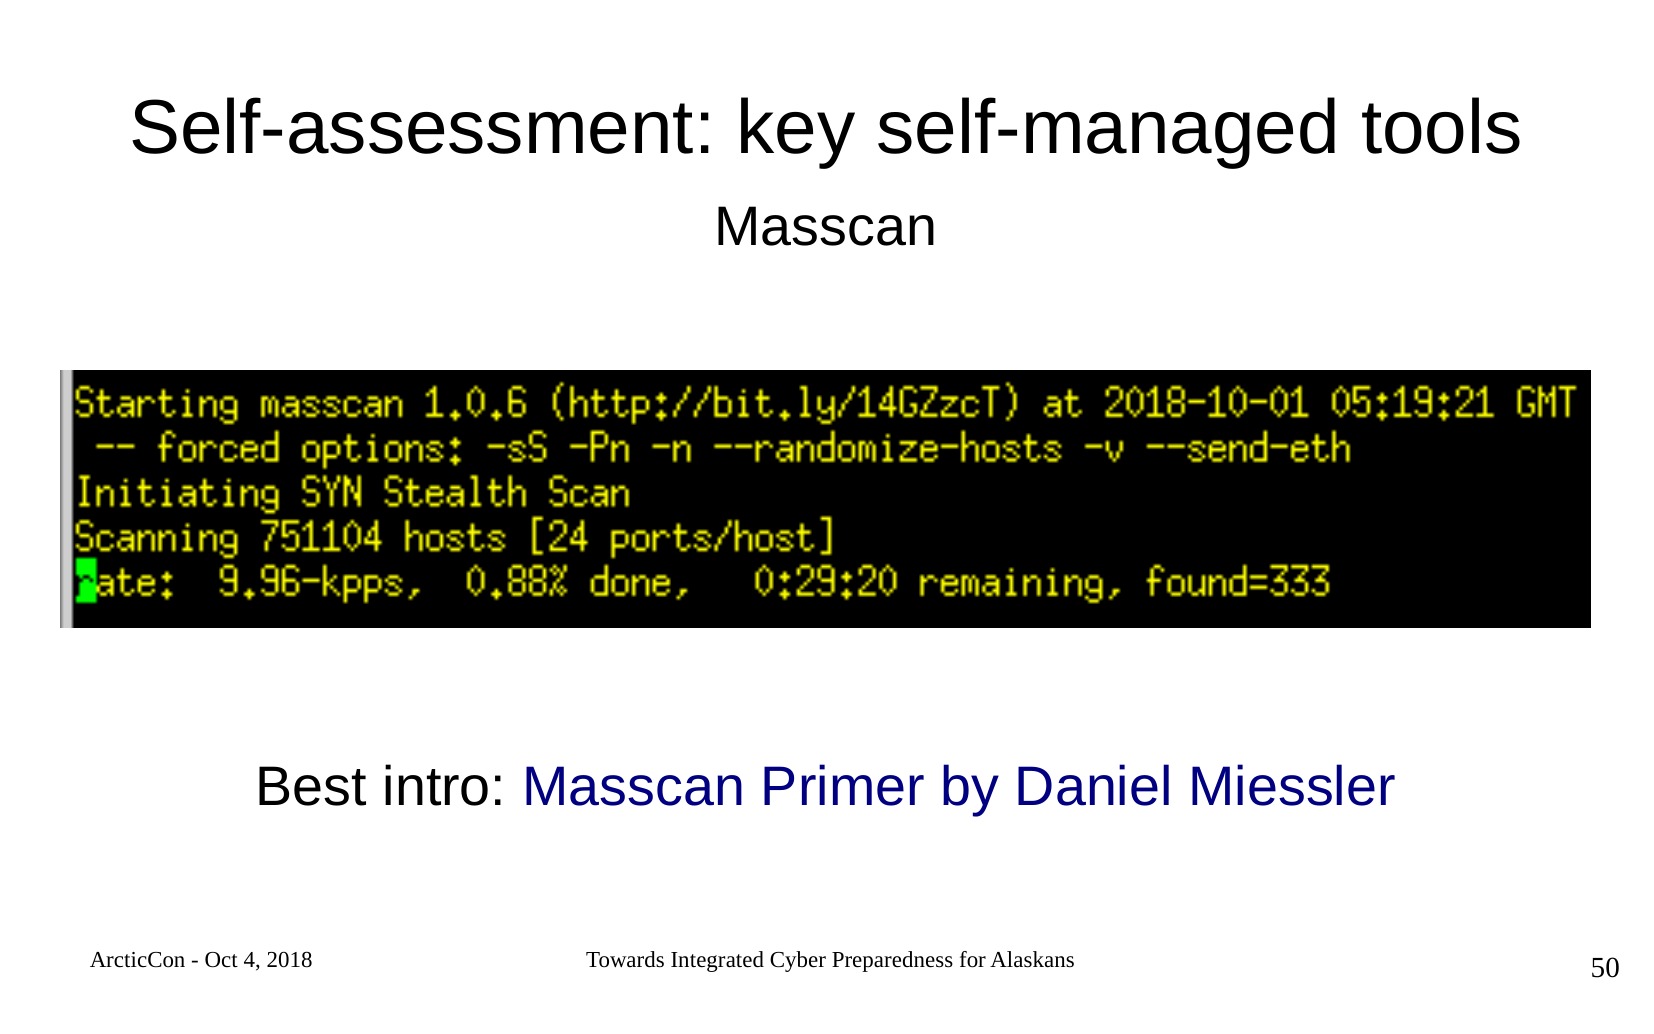

# Self-assessment: key self-managed tools
Masscan
Best intro: Masscan Primer by Daniel Miessler